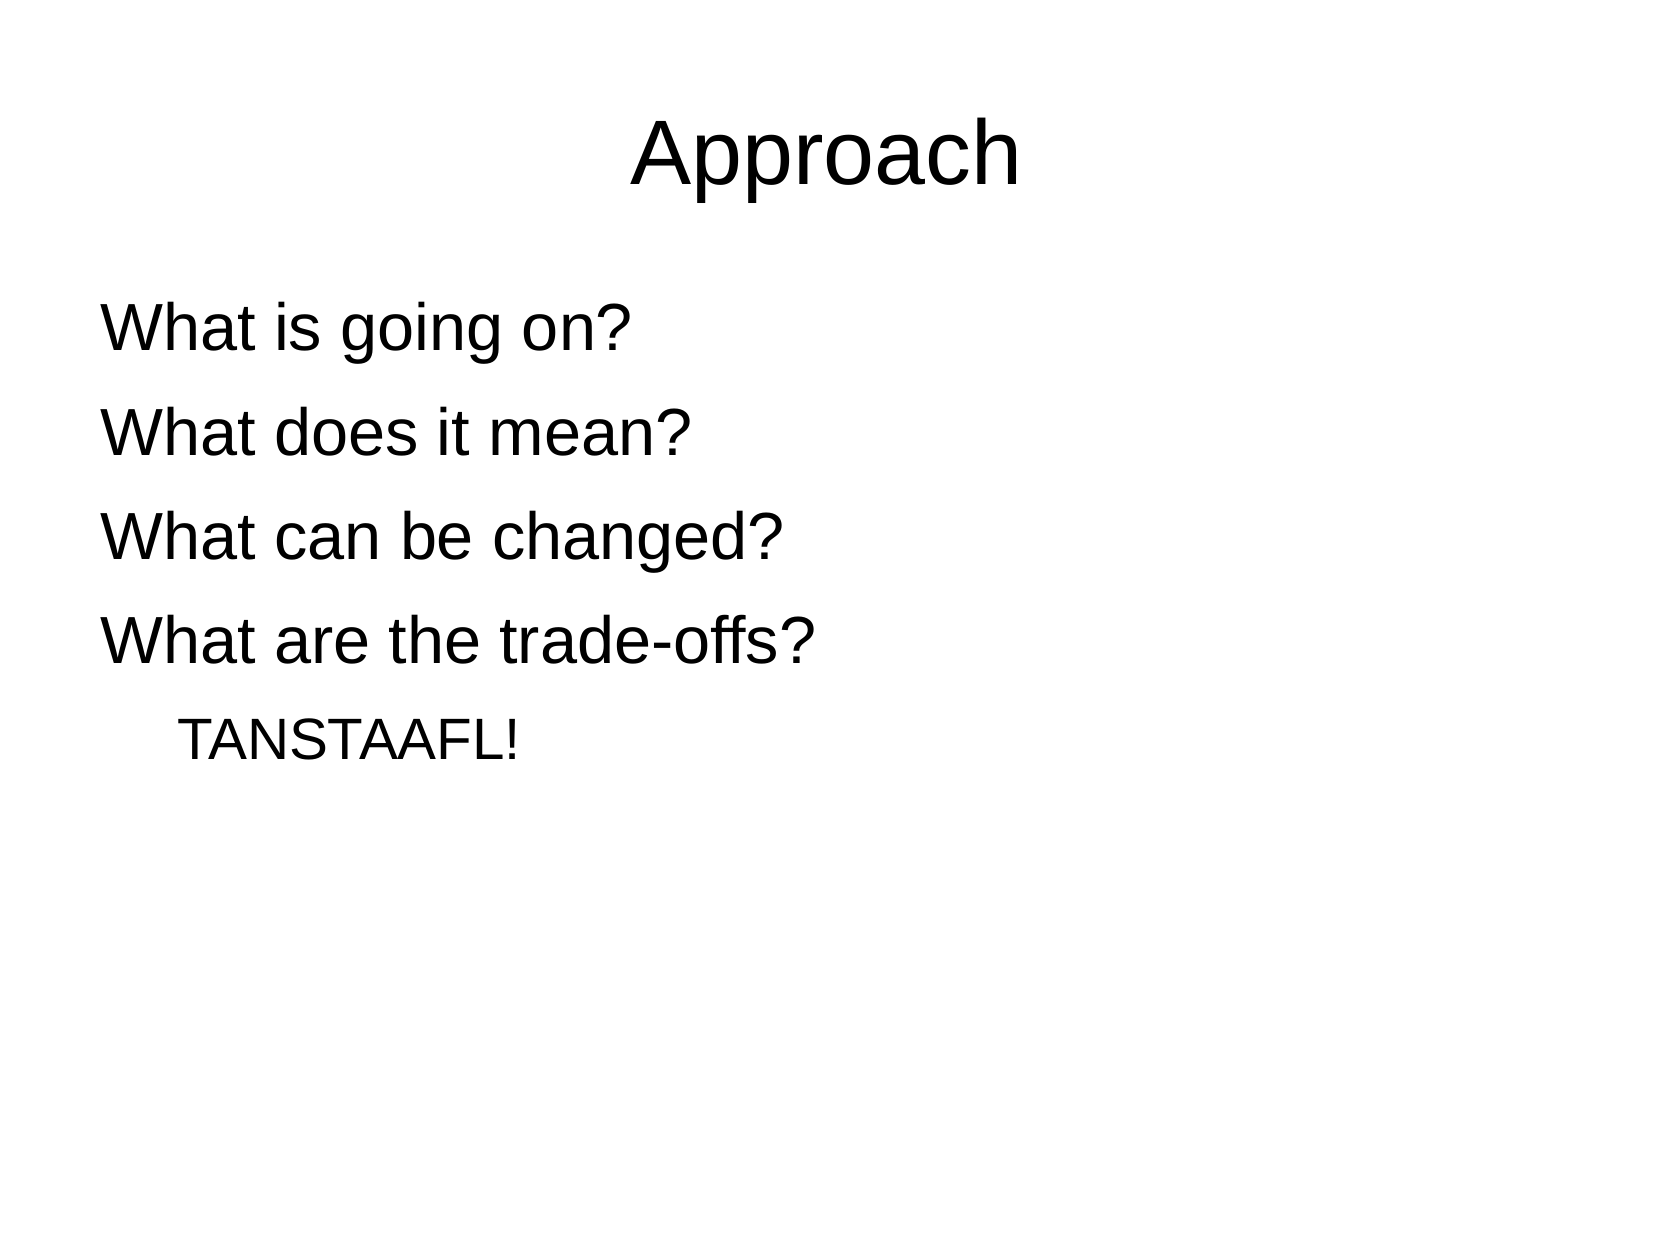

# Approach
What is going on?
What does it mean?
What can be changed?
What are the trade-offs?
TANSTAAFL!